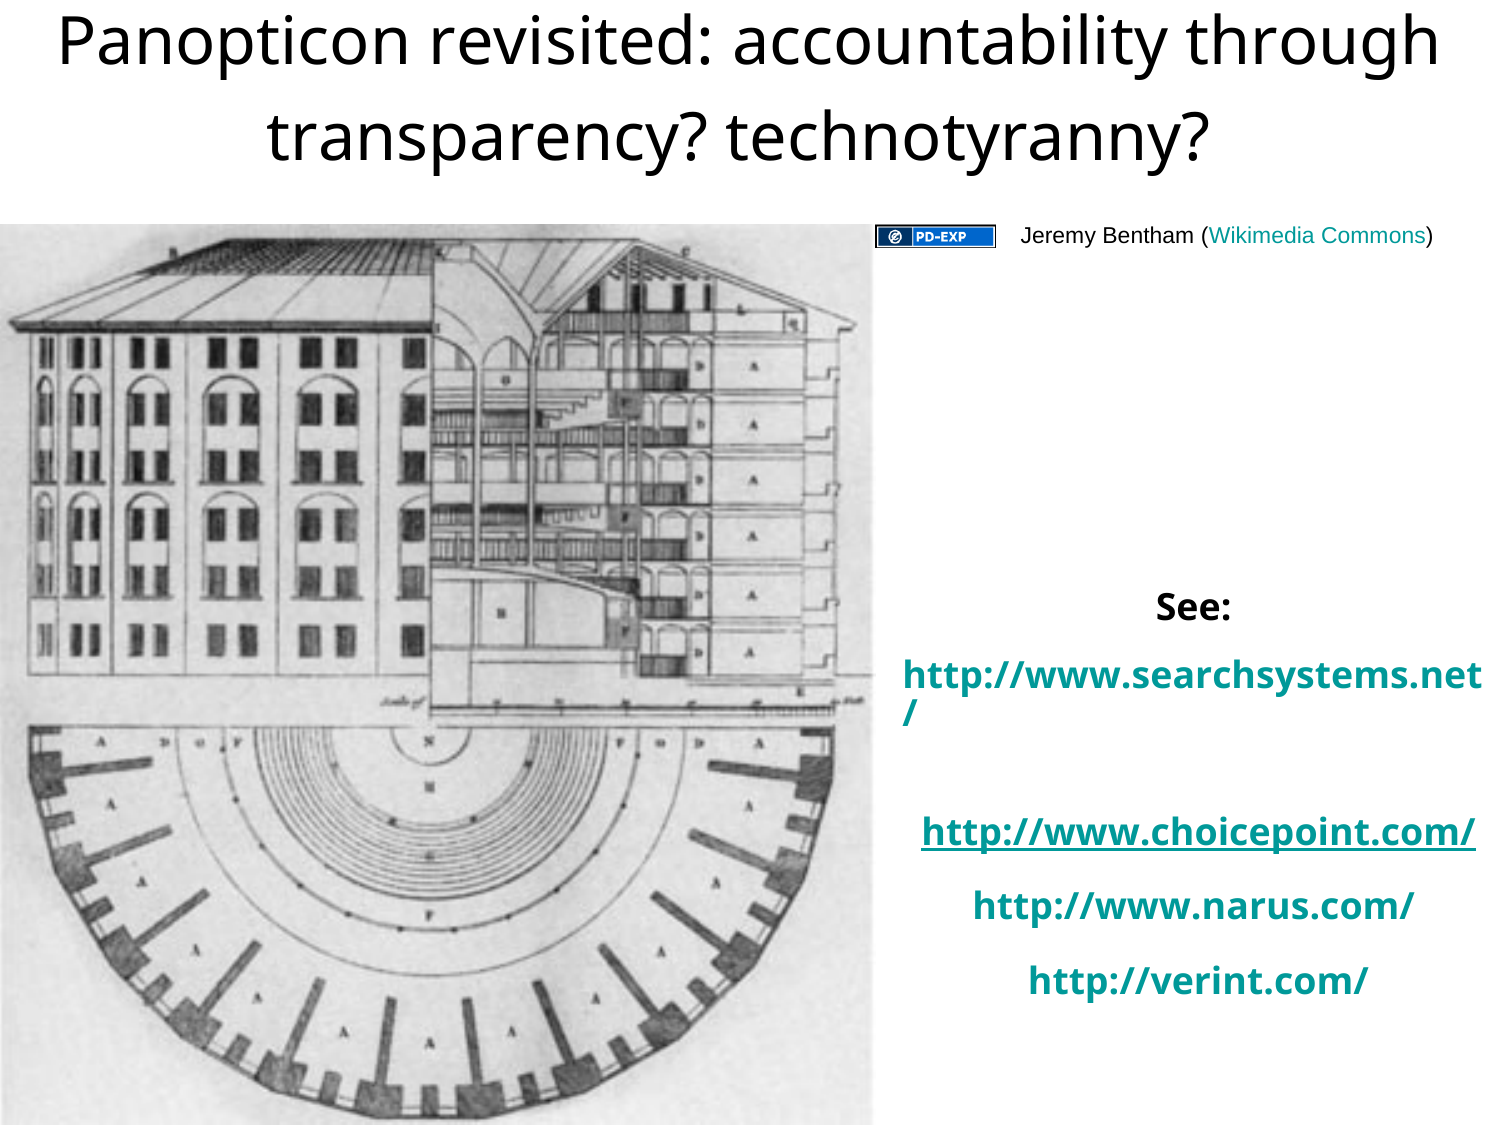

Panopticon revisited: accountability through transparency? technotyranny?
Jeremy Bentham (Wikimedia Commons)
See:
http://www.searchsystems.net/
 http://www.choicepoint.com/
http://www.narus.com/
 http://verint.com/